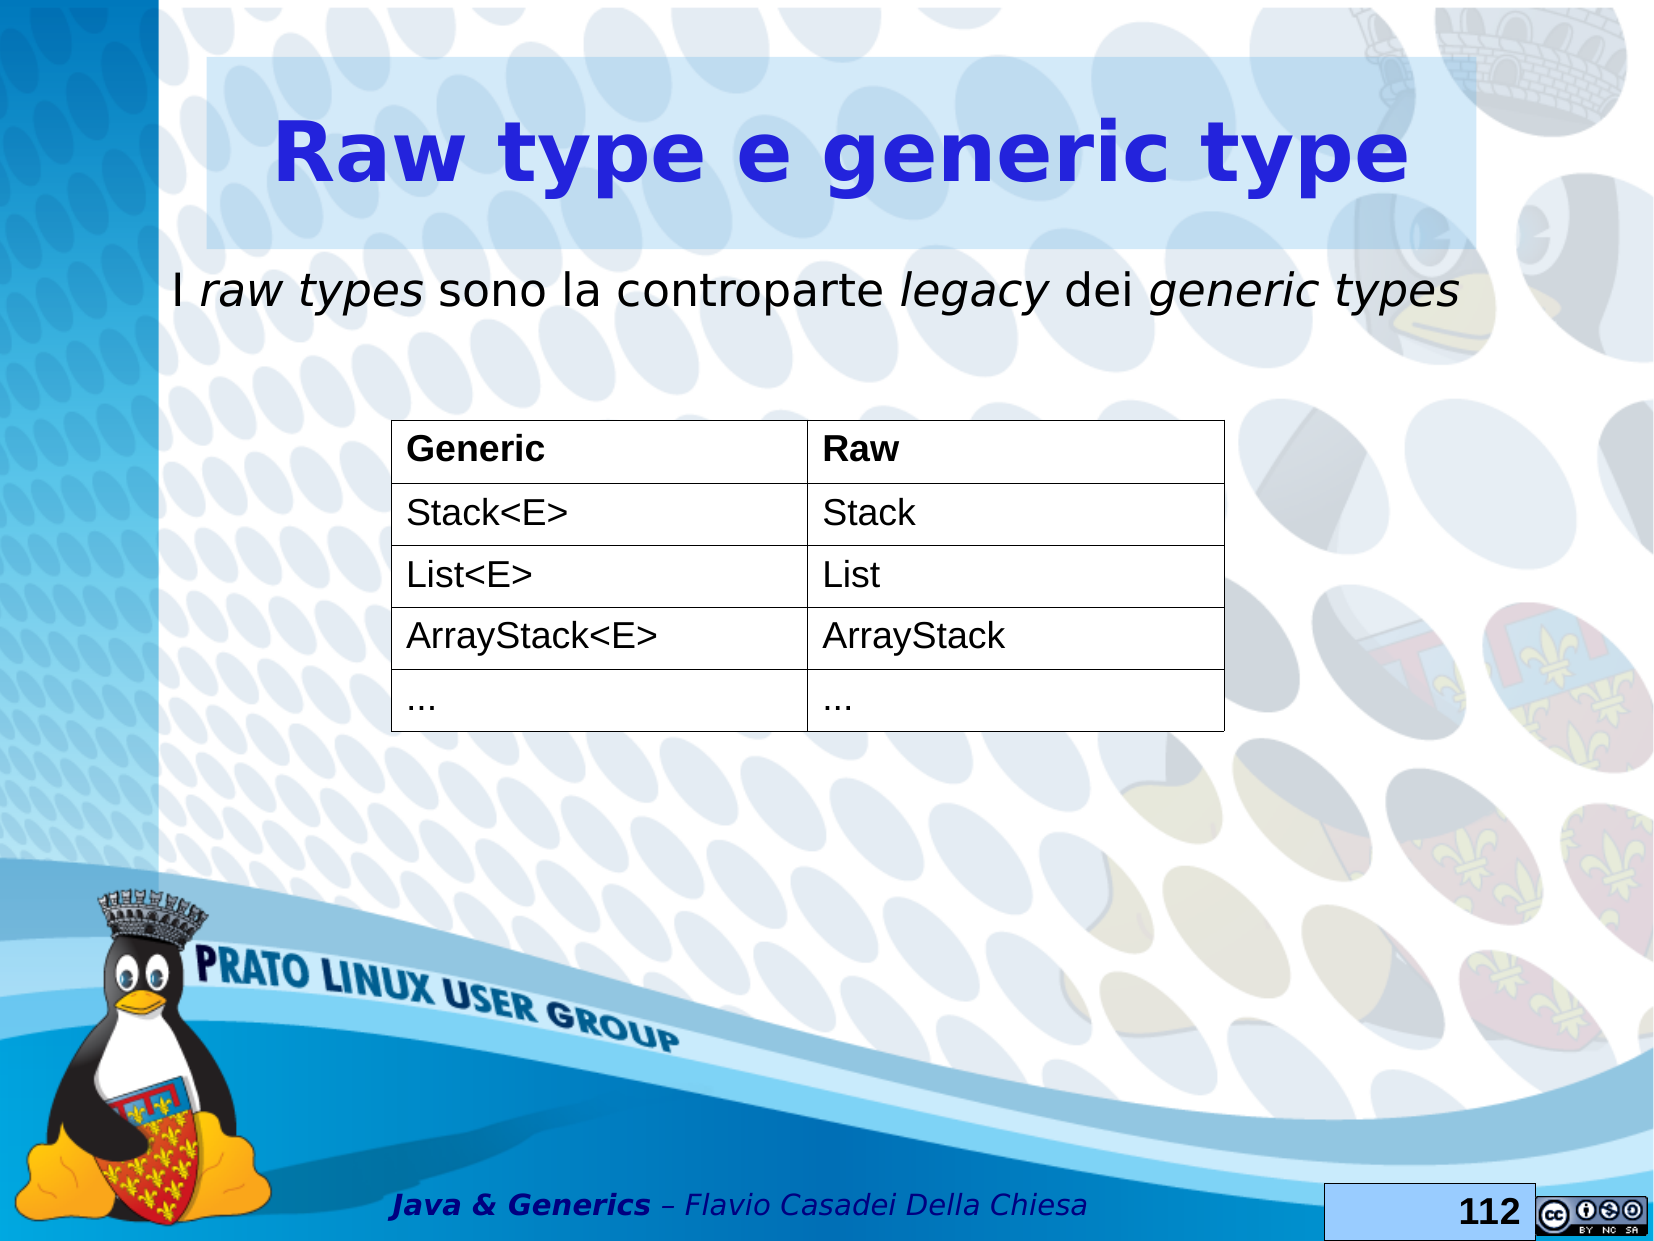

# Raw type e generic type
I raw types sono la controparte legacy dei generic types
| Generic | Raw |
| --- | --- |
| Stack<E> | Stack |
| List<E> | List |
| ArrayStack<E> | ArrayStack |
| ... | ... |